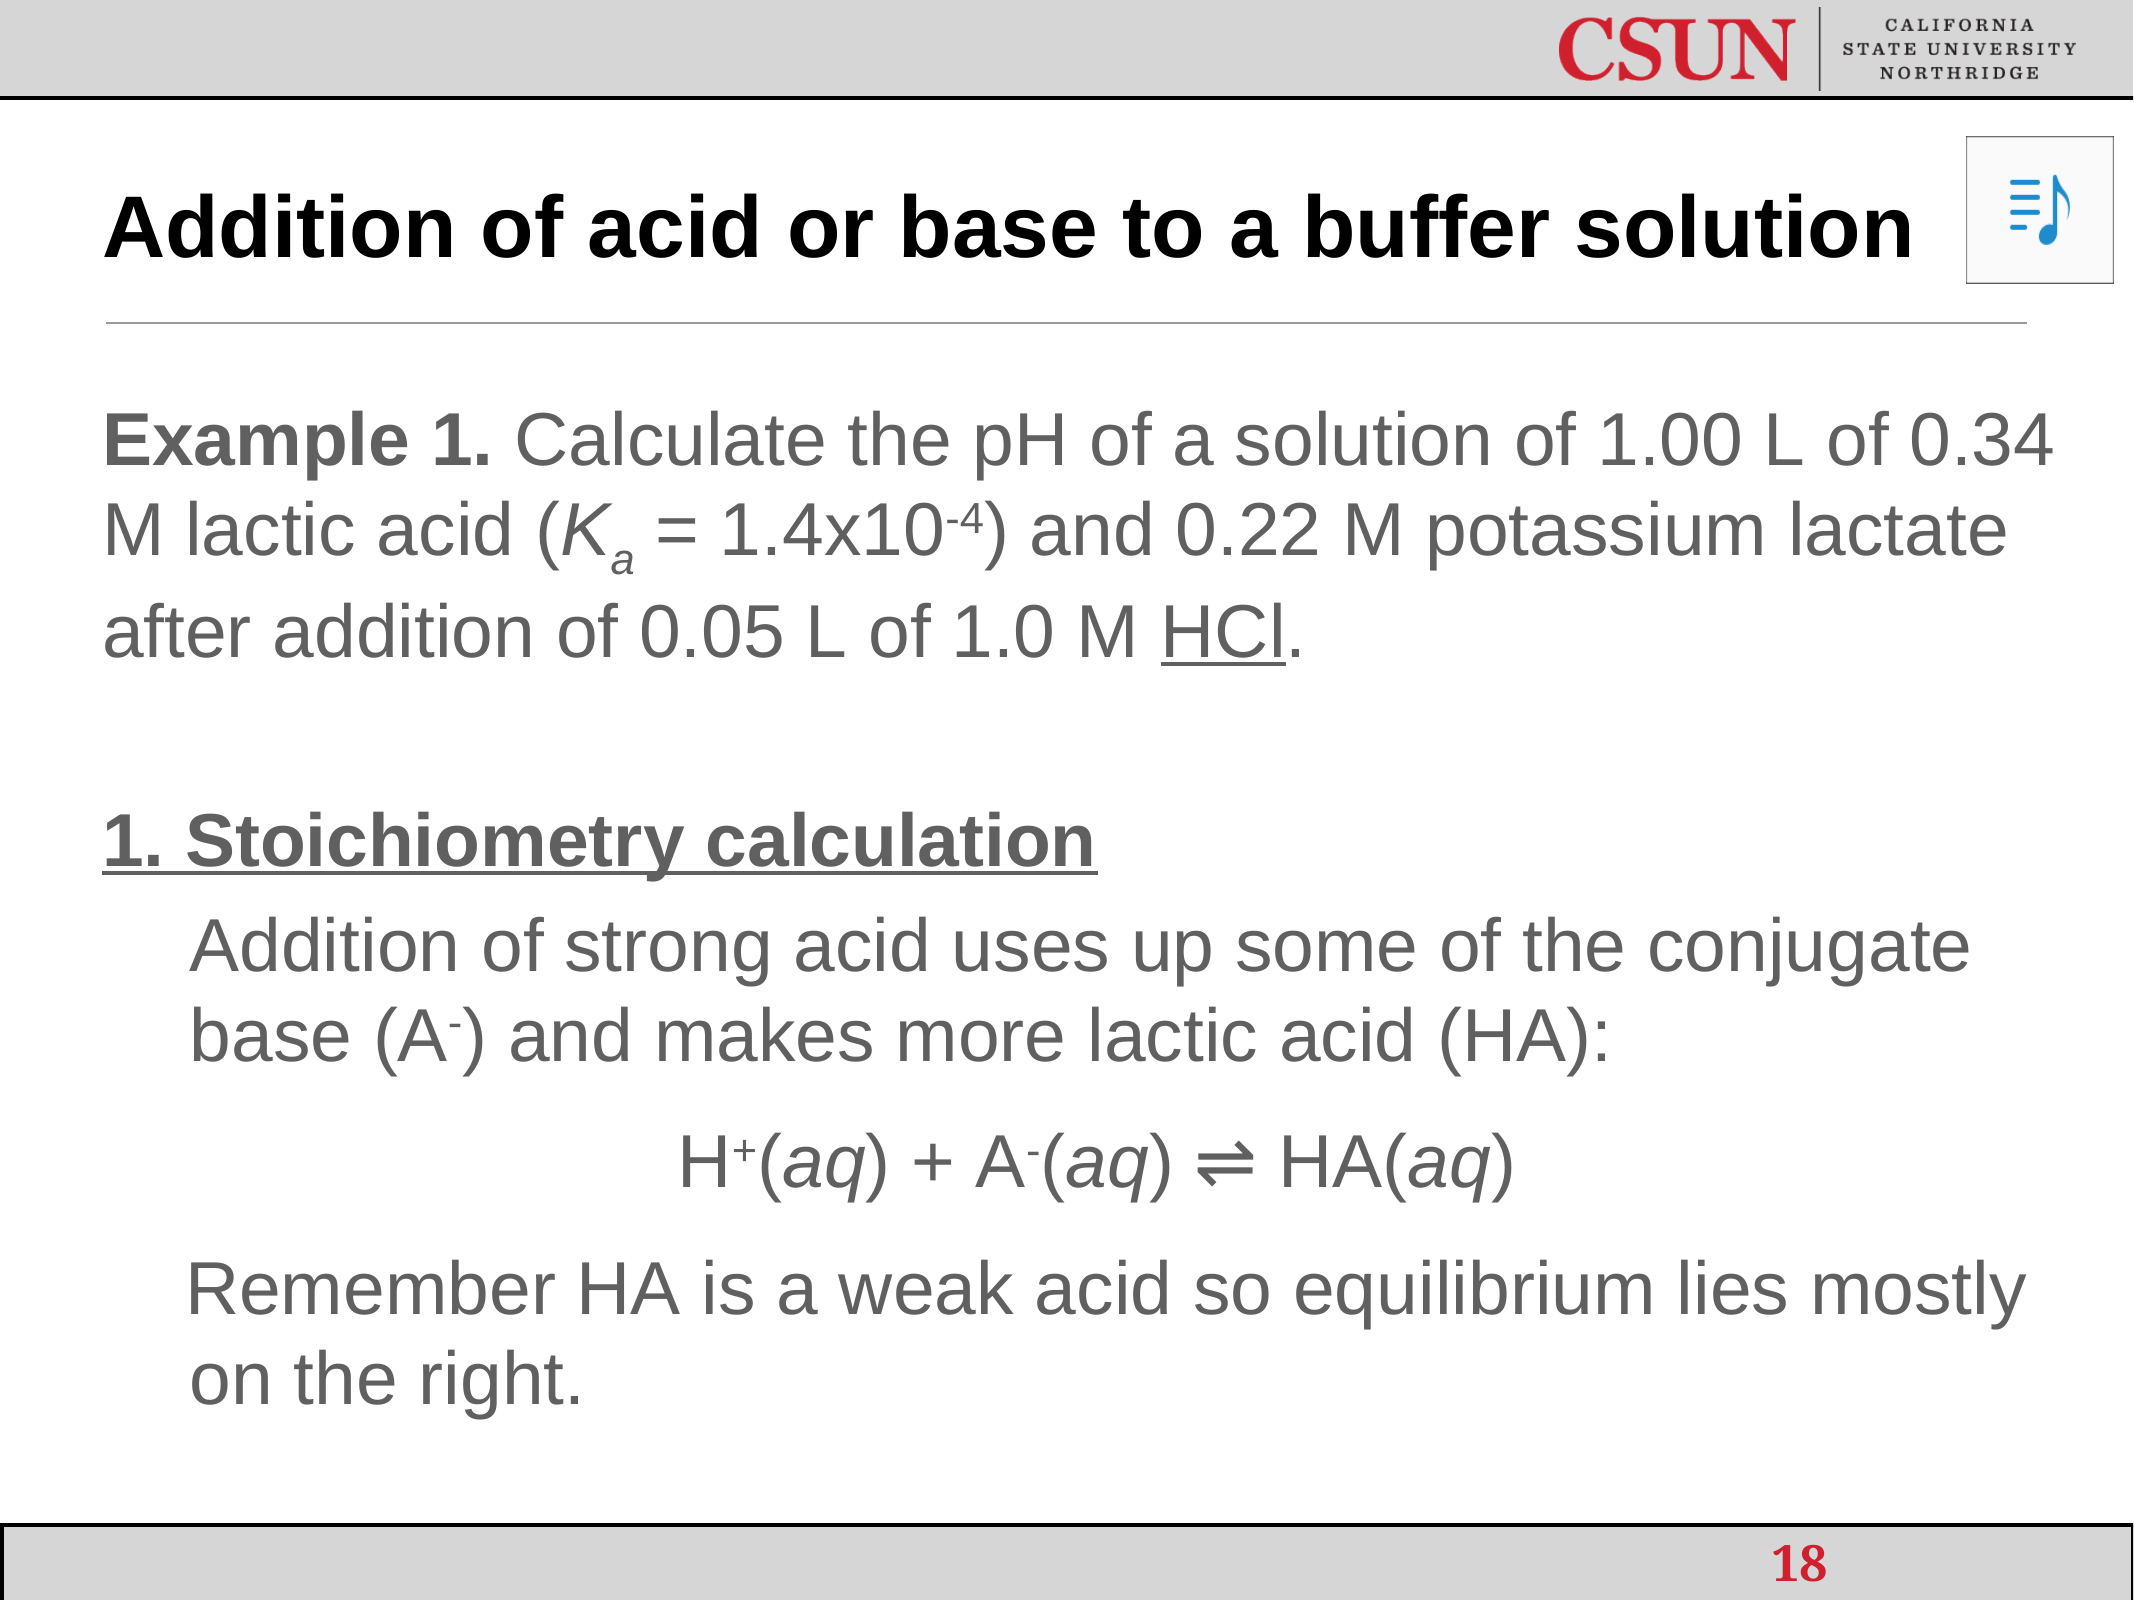

# Addition of acid or base to a buffer solution
Example 1. Calculate the pH of a solution of 1.00 L of 0.34 M lactic acid (Ka = 1.4x10-4) and 0.22 M potassium lactate after addition of 0.05 L of 1.0 M HCl.
1. Stoichiometry calculation
Addition of strong acid uses up some of the conjugate base (A-) and makes more lactic acid (HA):
H+(aq) + A-(aq) ⇌ HA(aq)
 Remember HA is a weak acid so equilibrium lies mostly on the right.
18